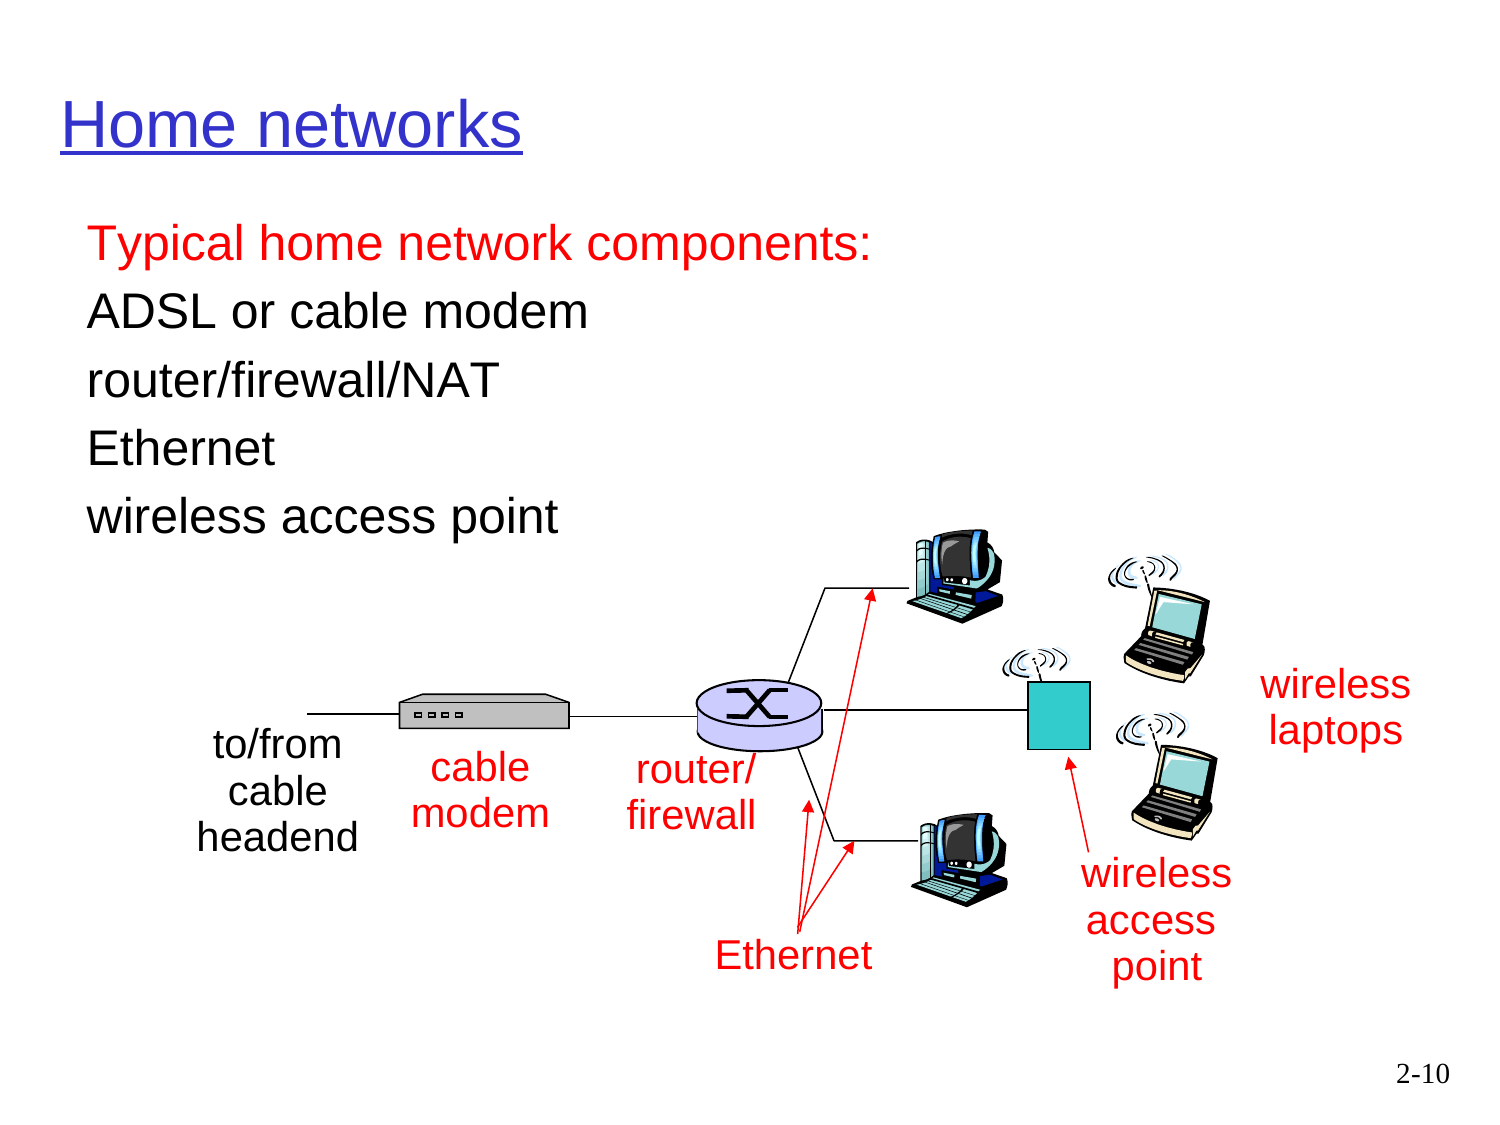

# Home networks
Typical home network components:
ADSL or cable modem
router/firewall/NAT
Ethernet
wireless access point
wireless
laptops
to/from
cable
headend
cable
modem
router/
firewall
wireless
access
point
Ethernet
10